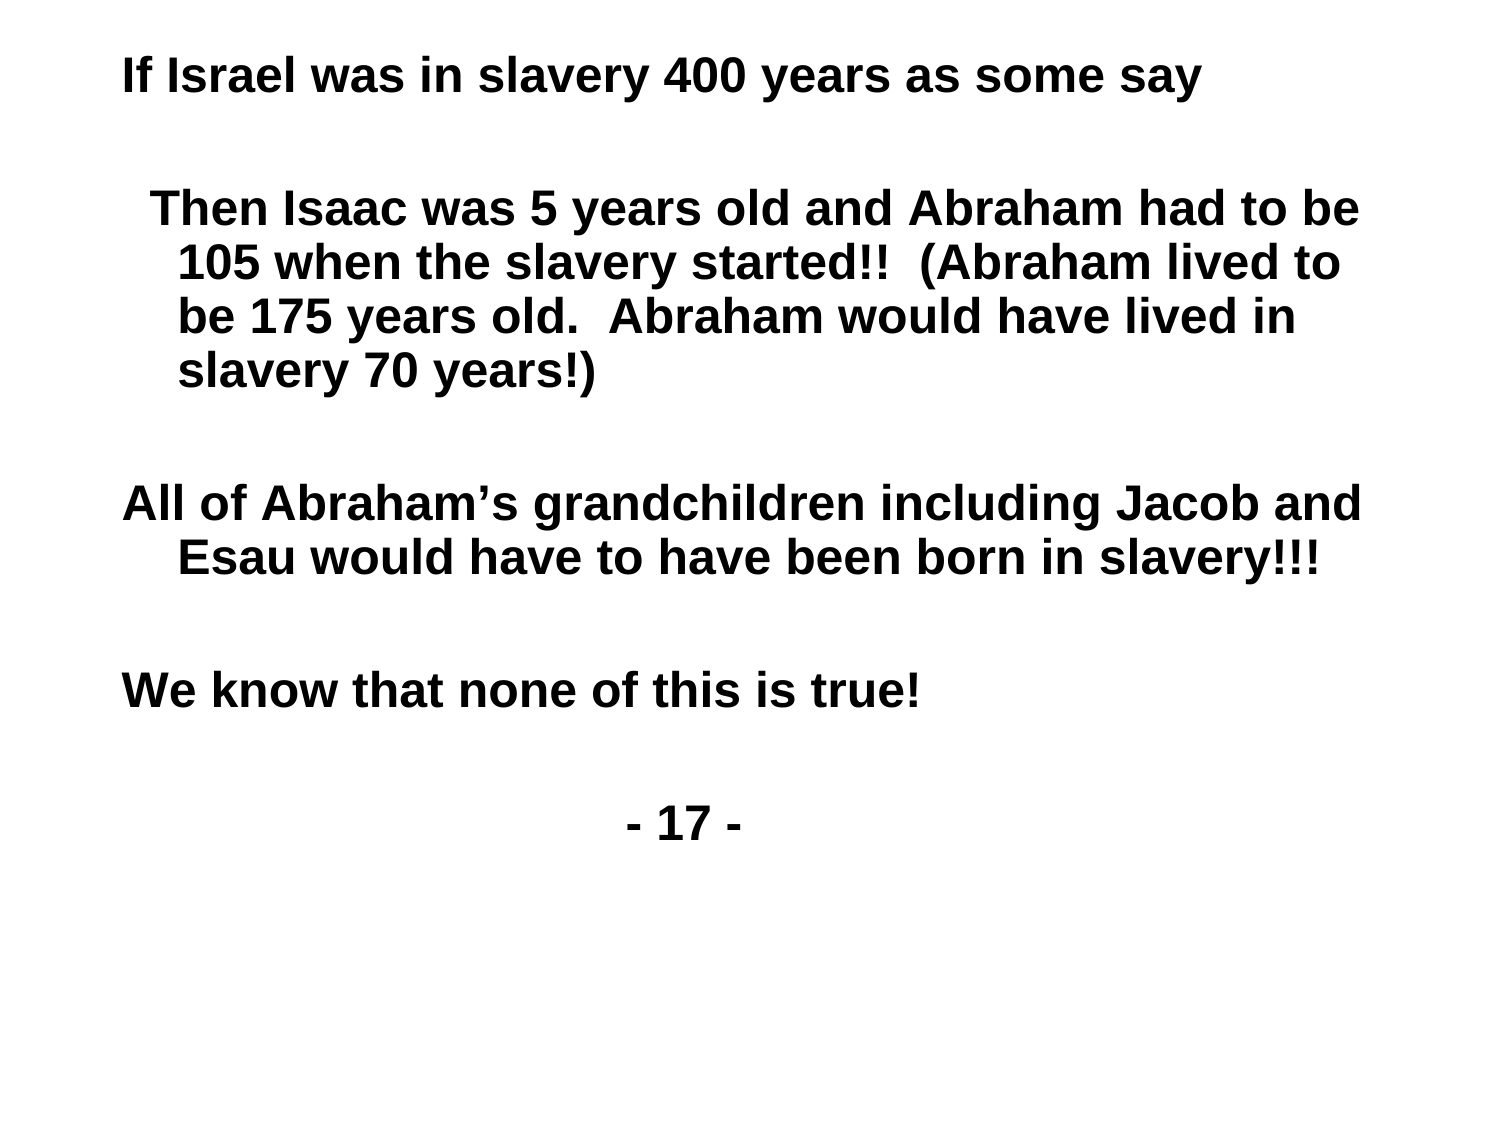

# If Israel was in slavery 400 years as some say
 Then Isaac was 5 years old and Abraham had to be 105 when the slavery started!! (Abraham lived to be 175 years old. Abraham would have lived in slavery 70 years!)
All of Abraham’s grandchildren including Jacob and Esau would have to have been born in slavery!!!
We know that none of this is true!
 - 17 -